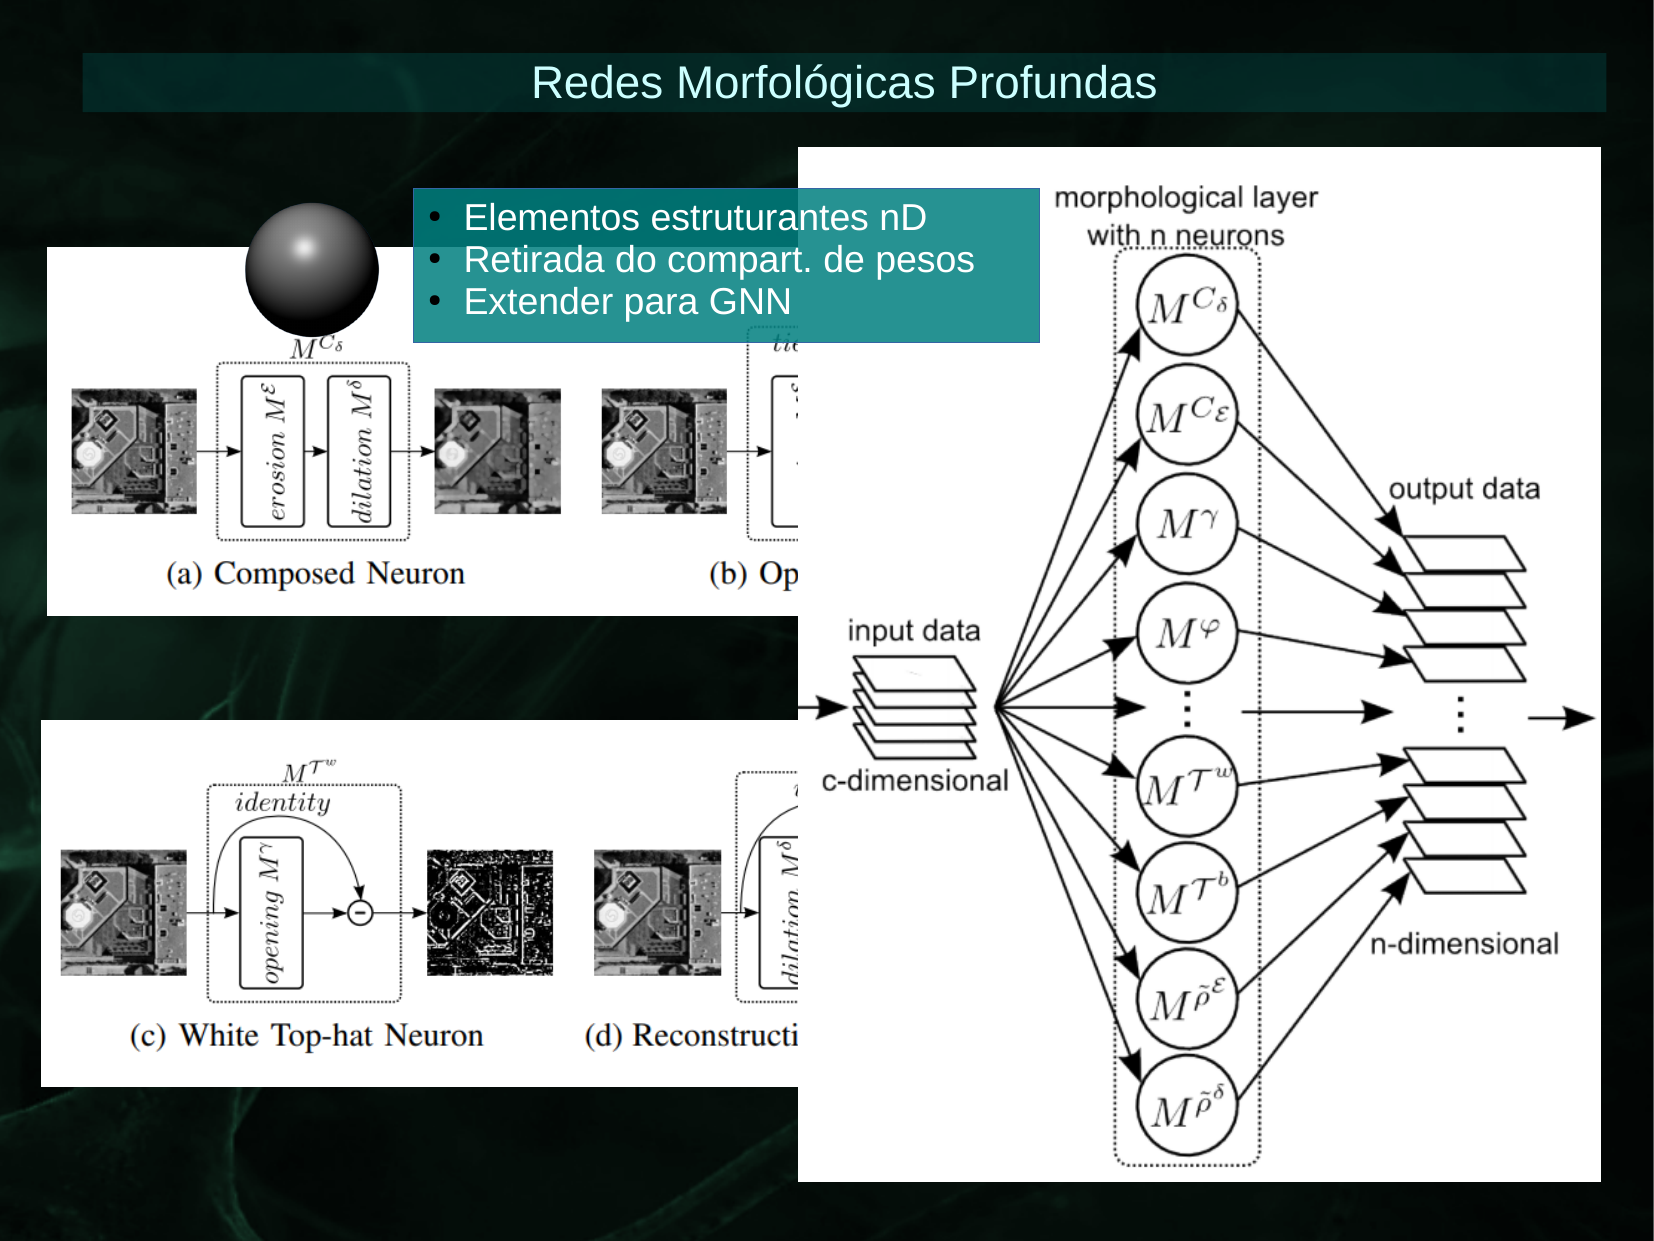

Redes Morfológicas Profundas
Elementos estruturantes nD
Retirada do compart. de pesos
Extender para GNN